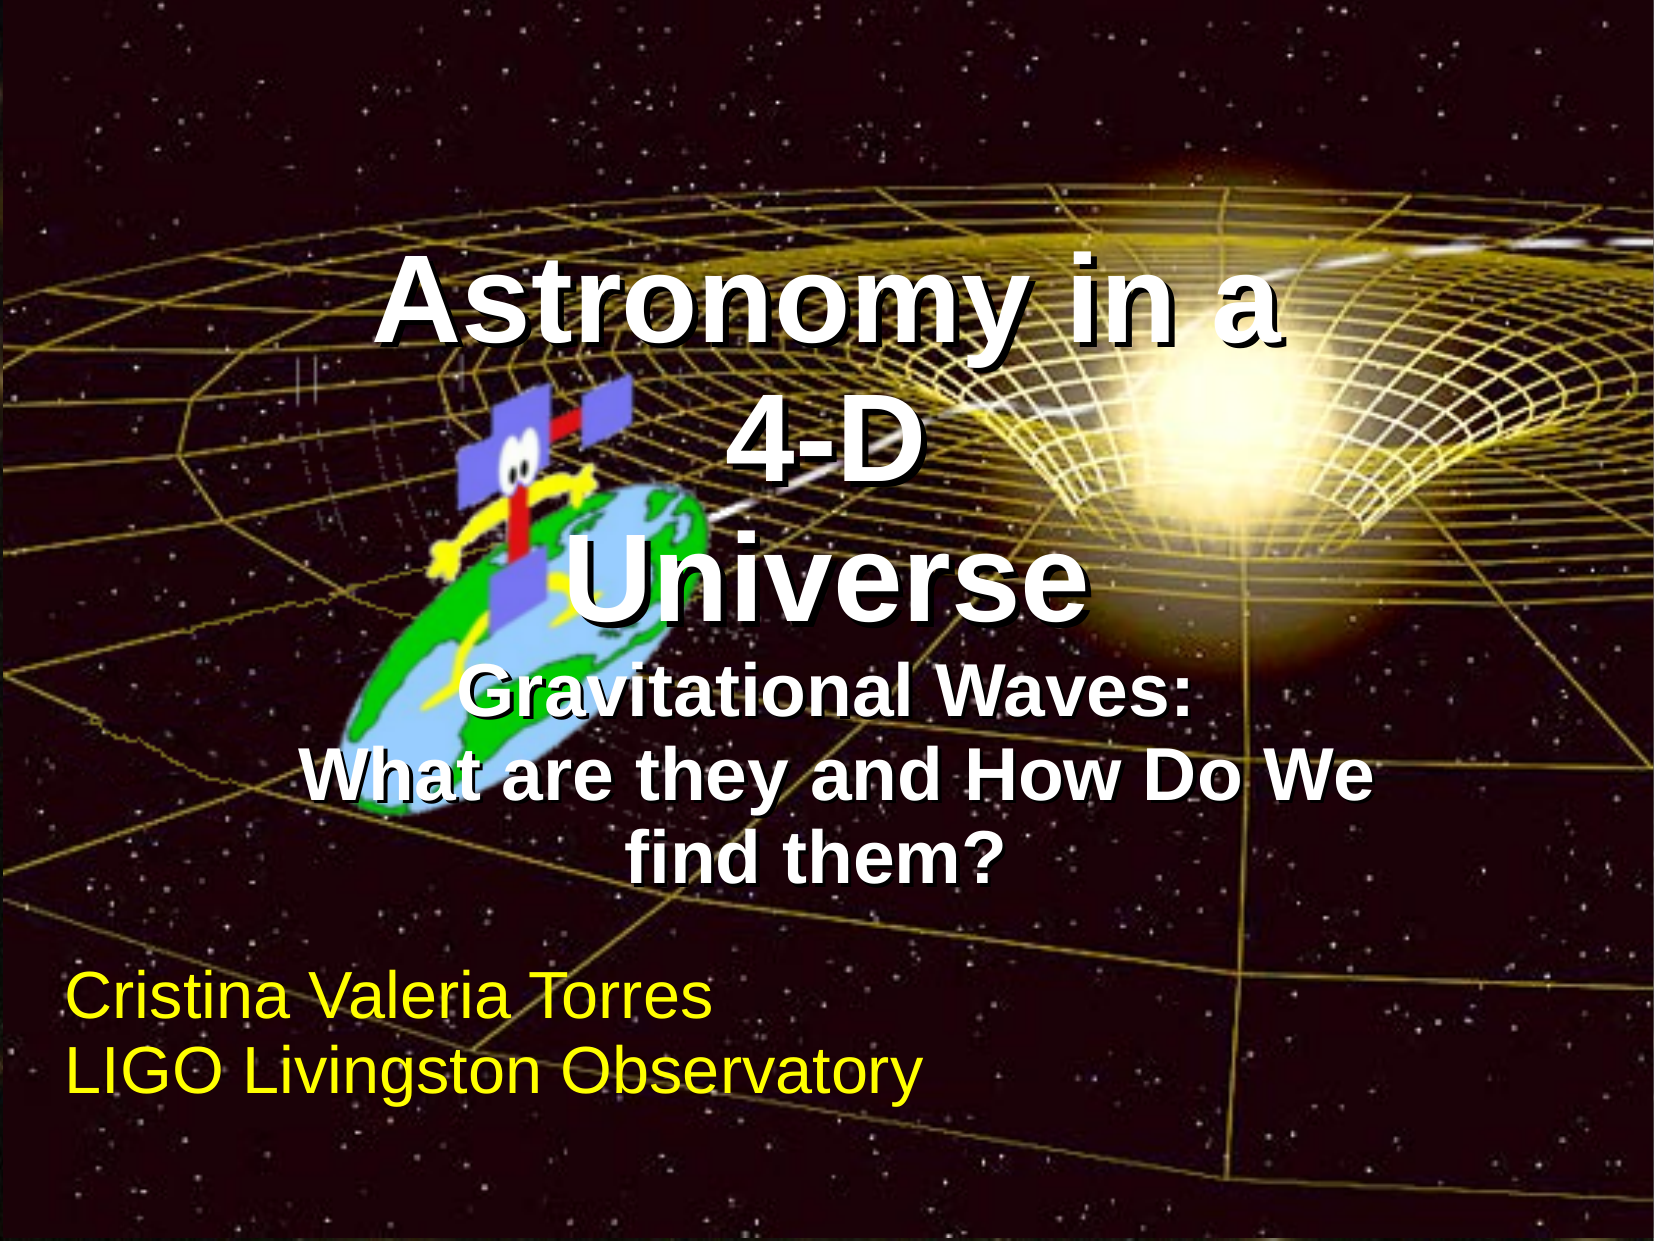

Astronomy in a
 4-D
Universe
Gravitational Waves:
 What are they and How Do We find them?
Cristina Valeria Torres
LIGO Livingston Observatory